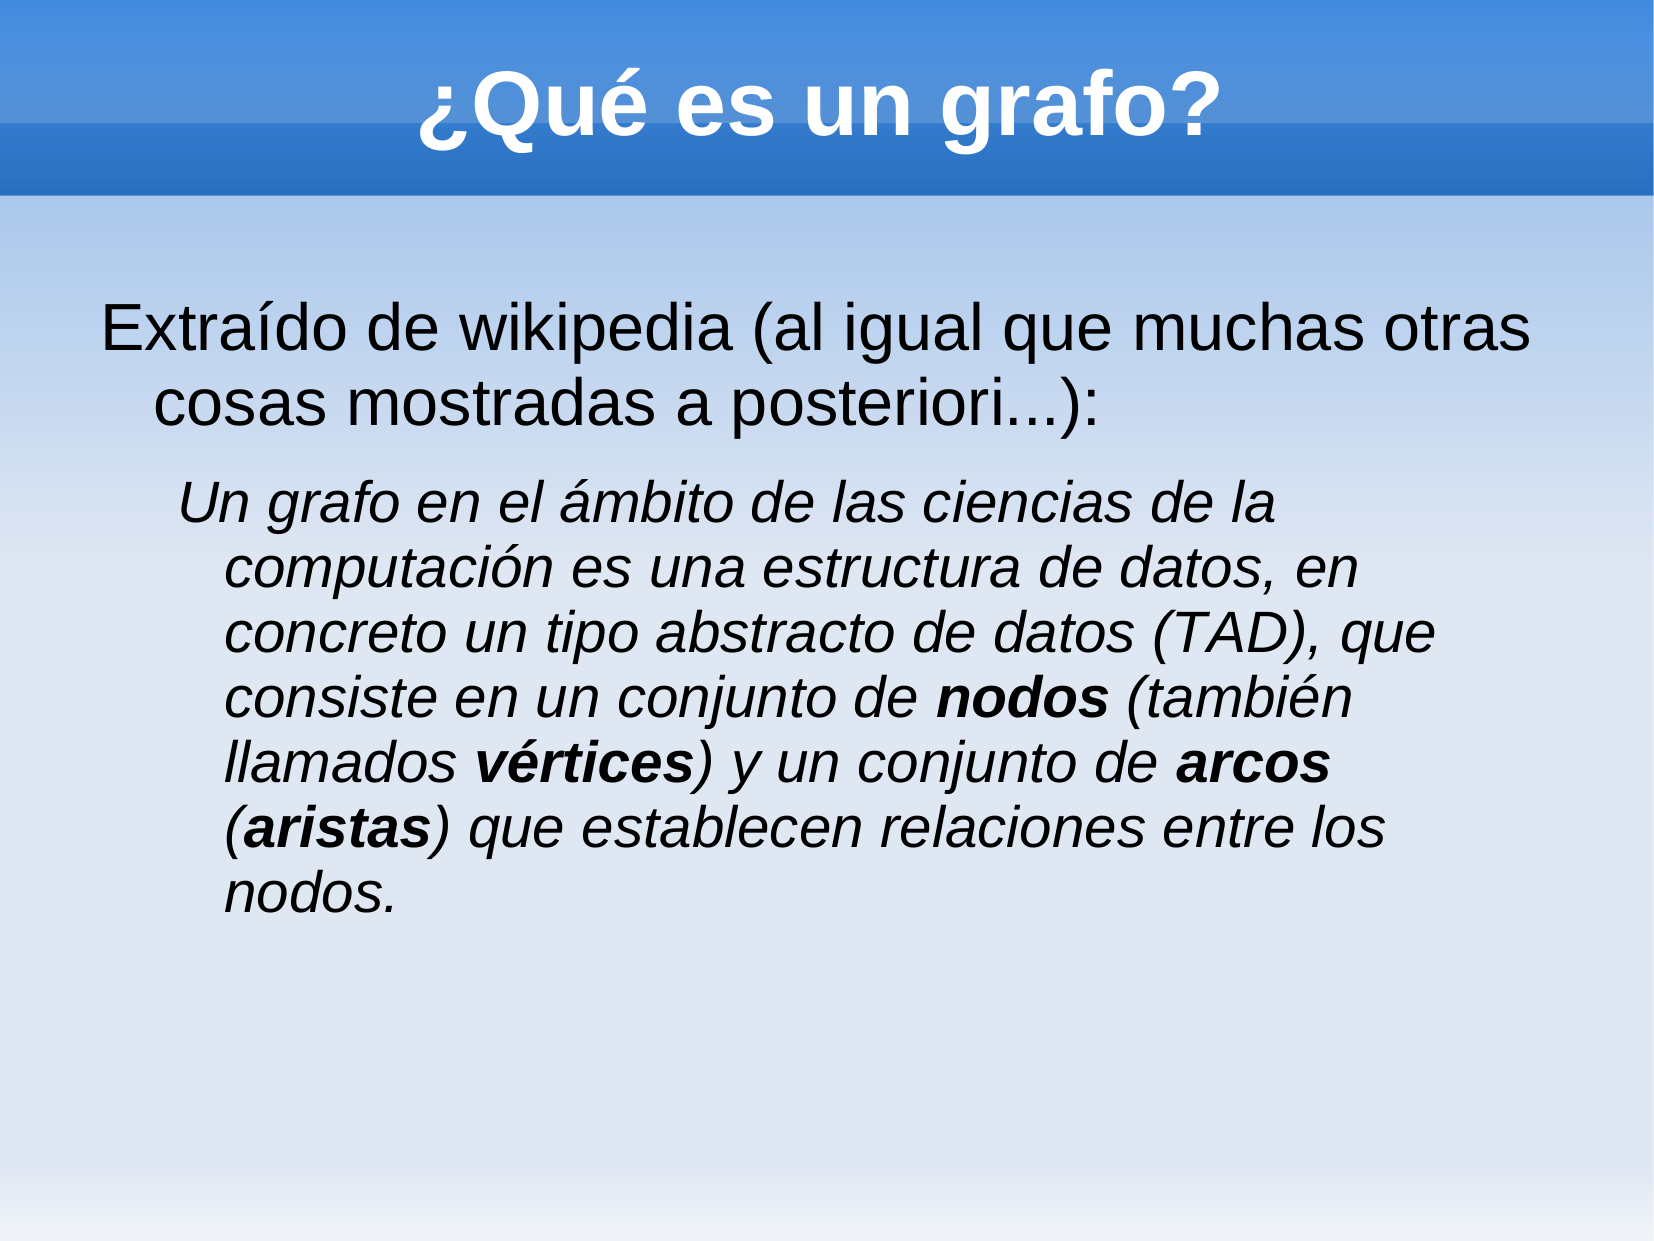

# ¿Qué es un grafo?
Extraído de wikipedia (al igual que muchas otras cosas mostradas a posteriori...):
Un grafo en el ámbito de las ciencias de la computación es una estructura de datos, en concreto un tipo abstracto de datos (TAD), que consiste en un conjunto de nodos (también llamados vértices) y un conjunto de arcos (aristas) que establecen relaciones entre los nodos.